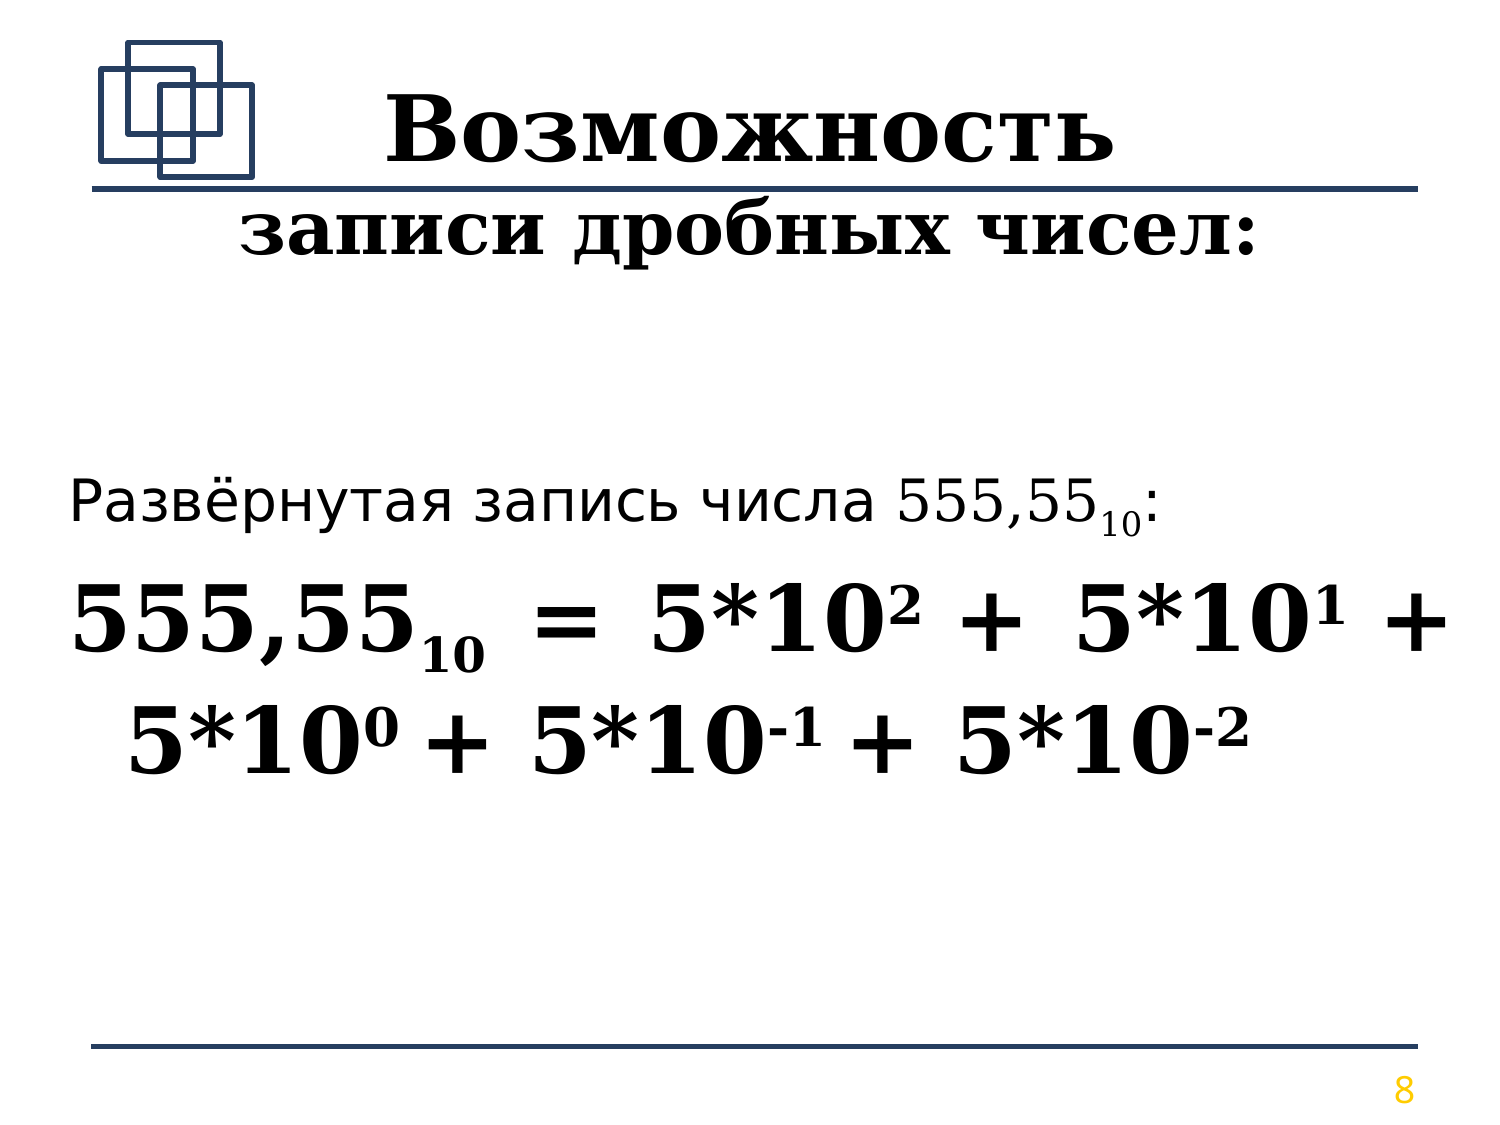

# Возможность записи дробных чисел:
Развёрнутая запись числа 555,5510:
555,5510 = 5*102 + 5*101 + 5*100 + 5*10-1 + 5*10-2